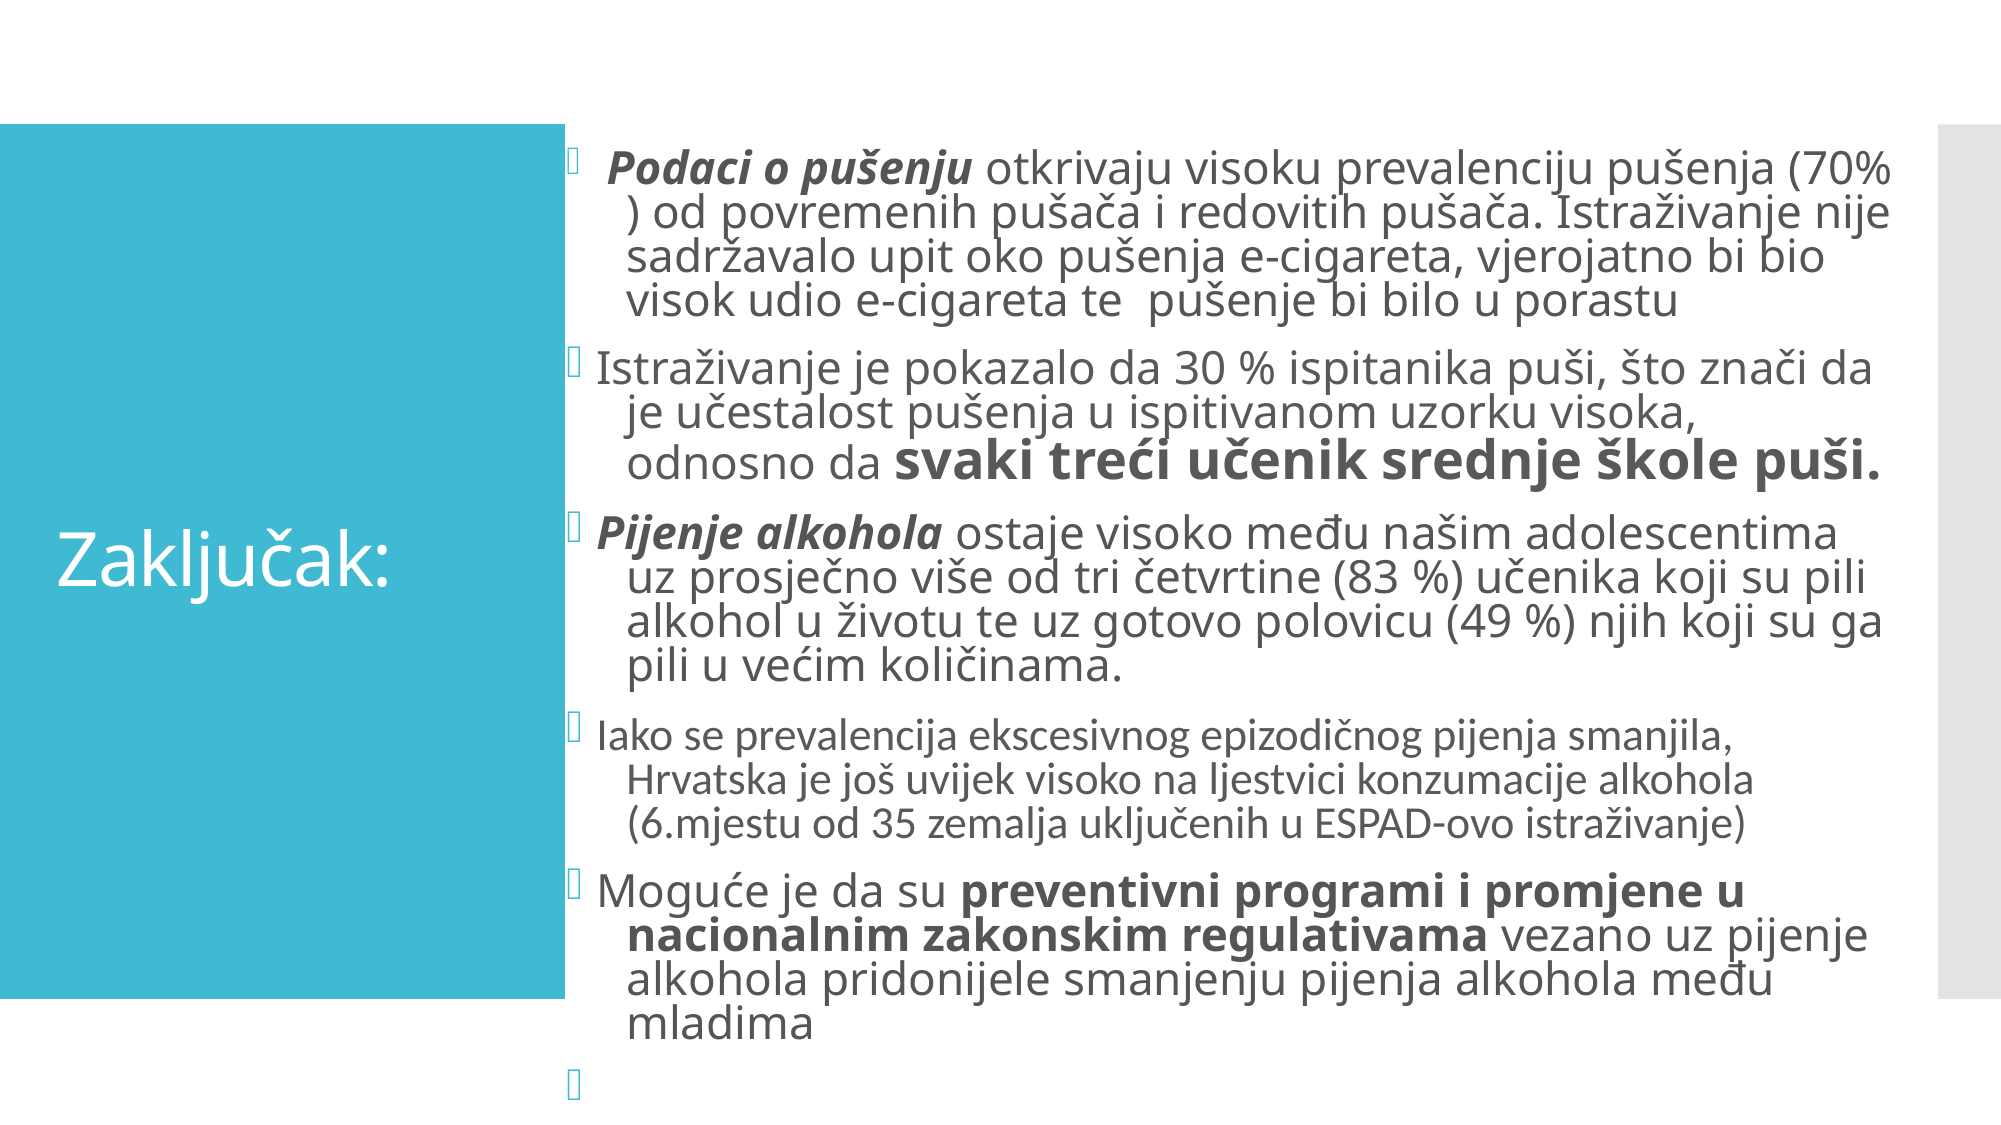

Podaci o pušenju otkrivaju visoku prevalenciju pušenja (70% ) od povremenih pušača i redovitih pušača. Istraživanje nije sadržavalo upit oko pušenja e-cigareta, vjerojatno bi bio visok udio e-cigareta te pušenje bi bilo u porastu
Istraživanje je pokazalo da 30 % ispitanika puši, što znači da je učestalost pušenja u ispitivanom uzorku visoka, odnosno da svaki treći učenik srednje škole puši.
Pijenje alkohola ostaje visoko među našim adolescentima uz prosječno više od tri četvrtine (83 %) učenika koji su pili alkohol u životu te uz gotovo polovicu (49 %) njih koji su ga pili u većim količinama.
Iako se prevalencija ekscesivnog epizodičnog pijenja smanjila, Hrvatska je još uvijek visoko na ljestvici konzumacije alkohola (6.mjestu od 35 zemalja uključenih u ESPAD-ovo istraživanje)
Moguće je da su preventivni programi i promjene u nacionalnim zakonskim regulativama vezano uz pijenje alkohola pridonijele smanjenju pijenja alkohola među mladima
# Zaključak: